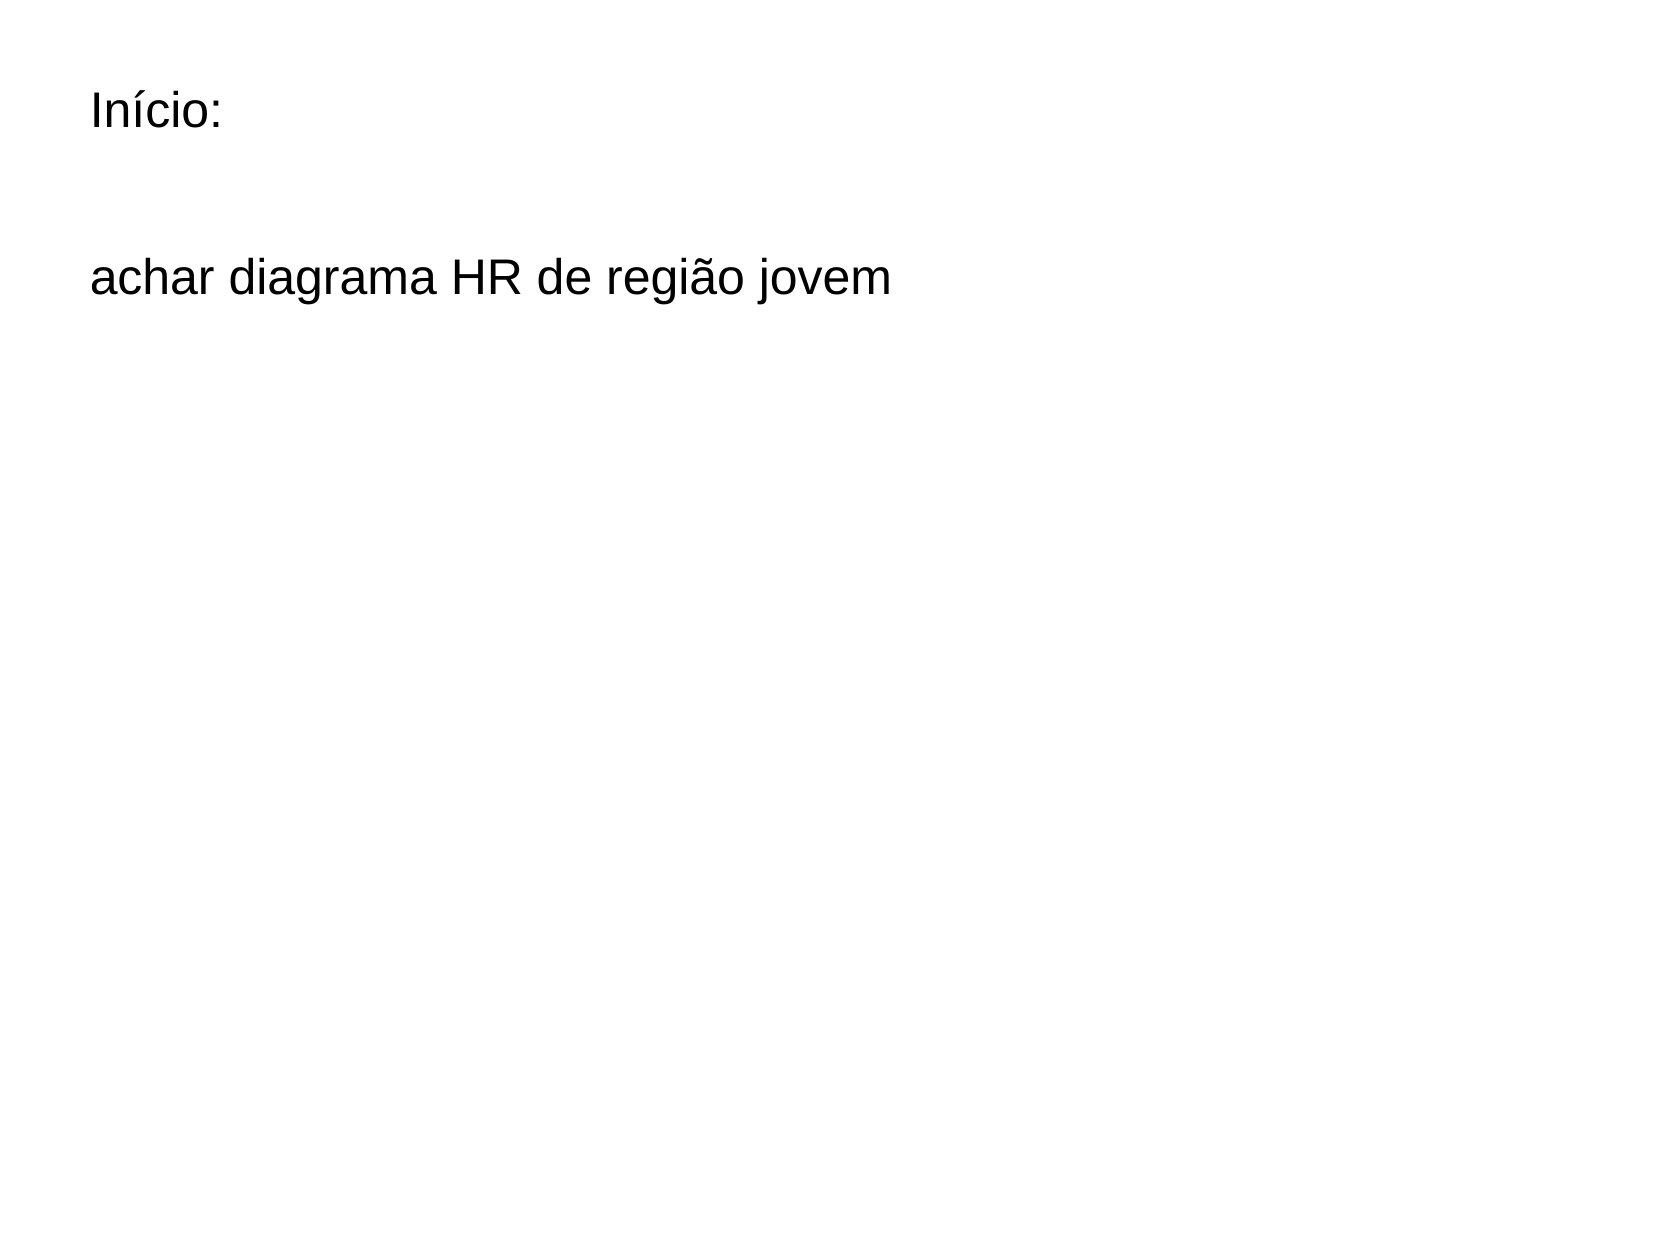

Início:
achar diagrama HR de região jovem